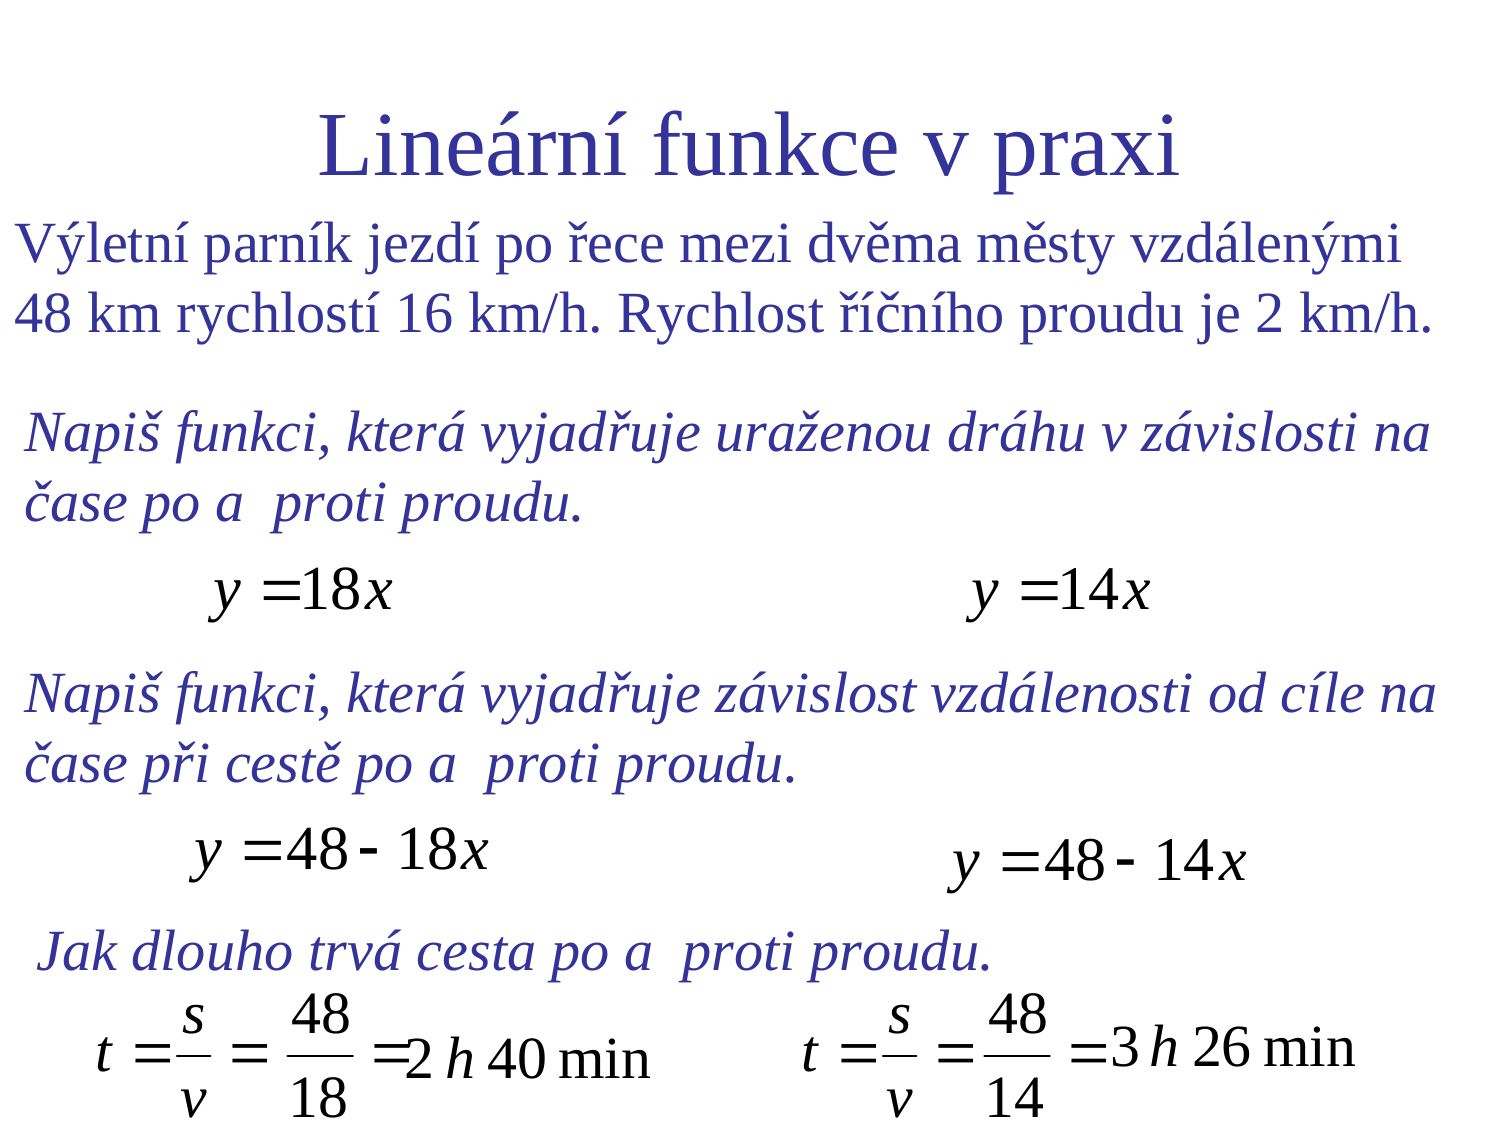

Lineární funkce v praxi
Výletní parník jezdí po řece mezi dvěma městy vzdálenými 48 km rychlostí 16 km/h. Rychlost říčního proudu je 2 km/h.
Napiš funkci, která vyjadřuje uraženou dráhu v závislosti na čase po a proti proudu.
Napiš funkci, která vyjadřuje závislost vzdálenosti od cíle na čase při cestě po a proti proudu.
Jak dlouho trvá cesta po a proti proudu.